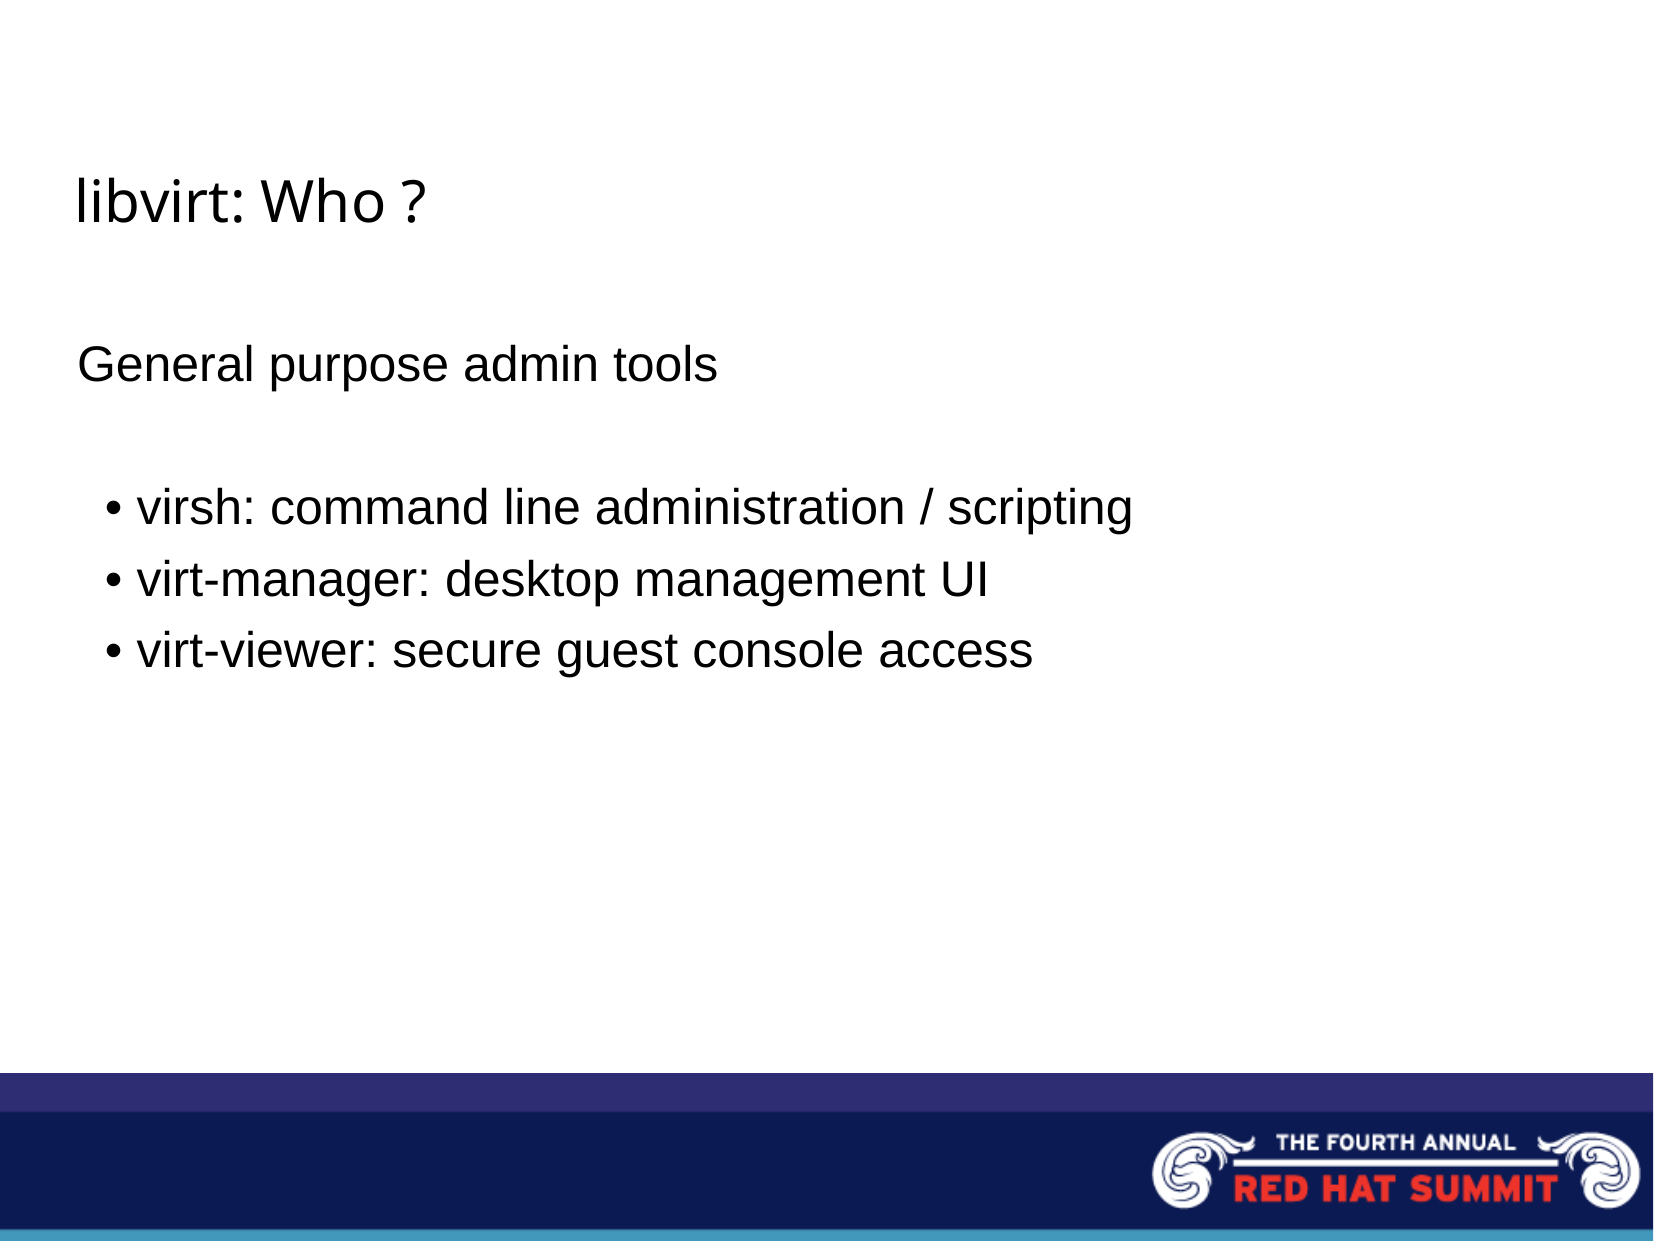

# libvirt: Who ?
General purpose admin tools
 • virsh: command line administration / scripting
 • virt-manager: desktop management UI
 • virt-viewer: secure guest console access